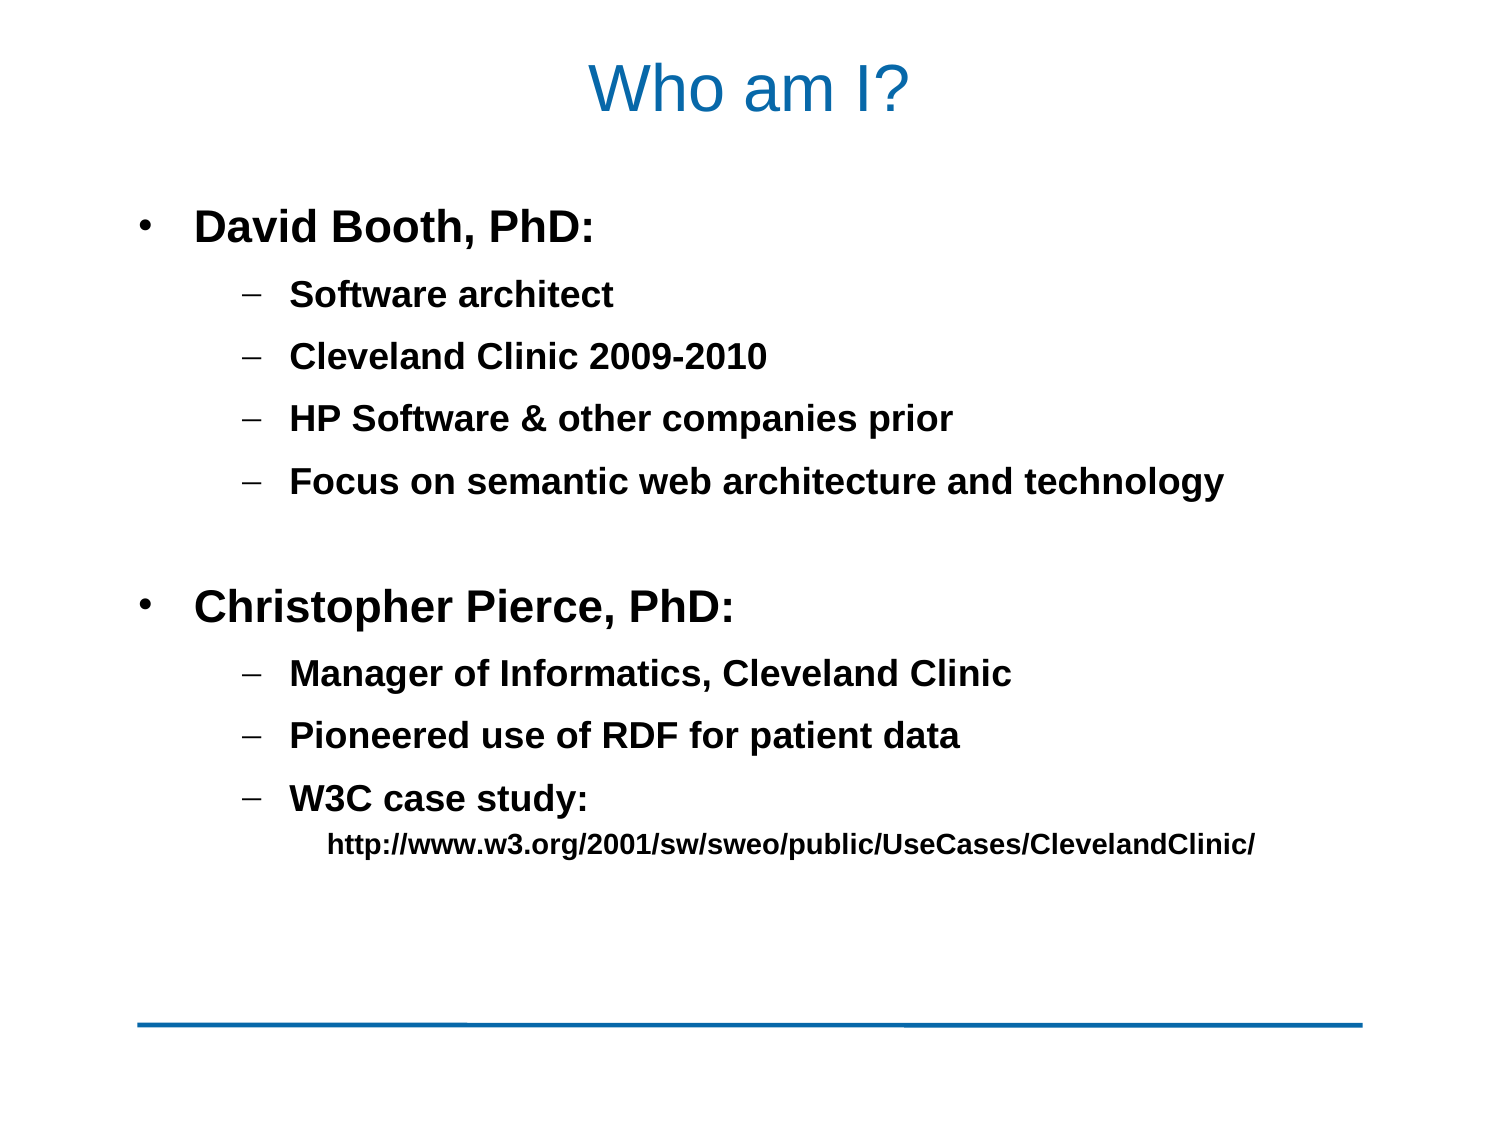

# Who am I?
David Booth, PhD:
Software architect
Cleveland Clinic 2009-2010
HP Software & other companies prior
Focus on semantic web architecture and technology
Christopher Pierce, PhD:
Manager of Informatics, Cleveland Clinic
Pioneered use of RDF for patient data
W3C case study: http://www.w3.org/2001/sw/sweo/public/UseCases/ClevelandClinic/